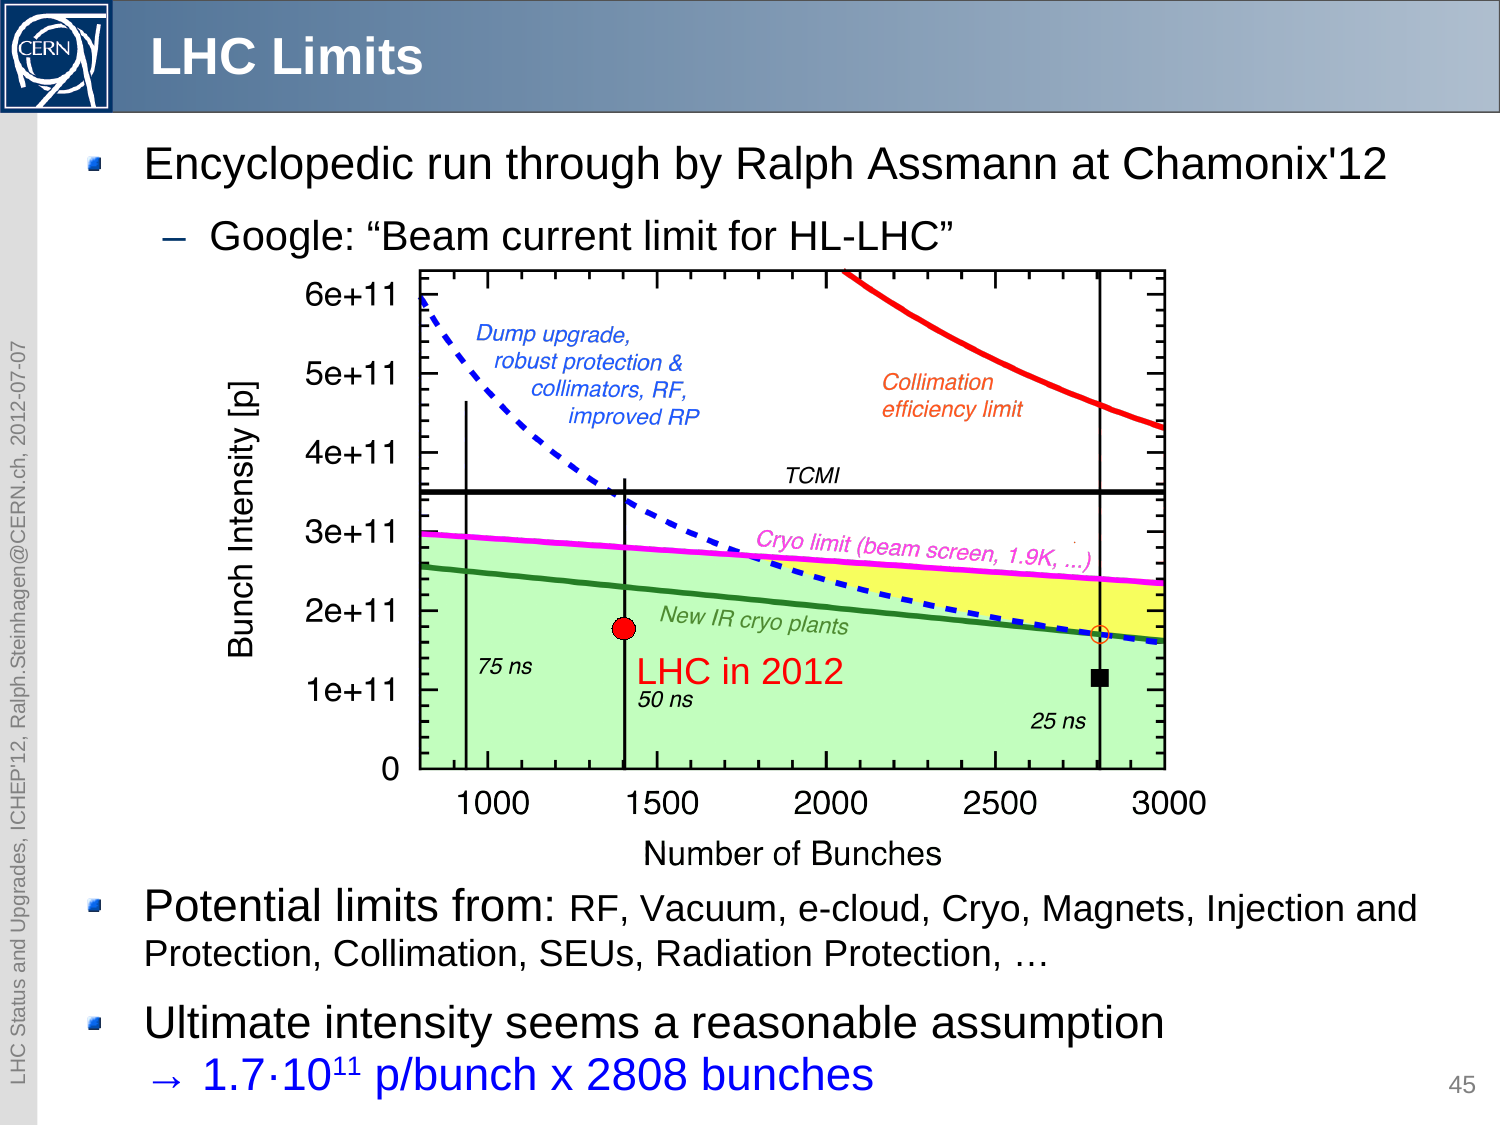

# LHC Limits
Encyclopedic run through by Ralph Assmann at Chamonix'12
Google: “Beam current limit for HL-LHC”
Potential limits from: RF, Vacuum, e-cloud, Cryo, Magnets, Injection and Protection, Collimation, SEUs, Radiation Protection, …
Ultimate intensity seems a reasonable assumption 		→ 1.7·1011 p/bunch x 2808 bunches
LHC in 2012